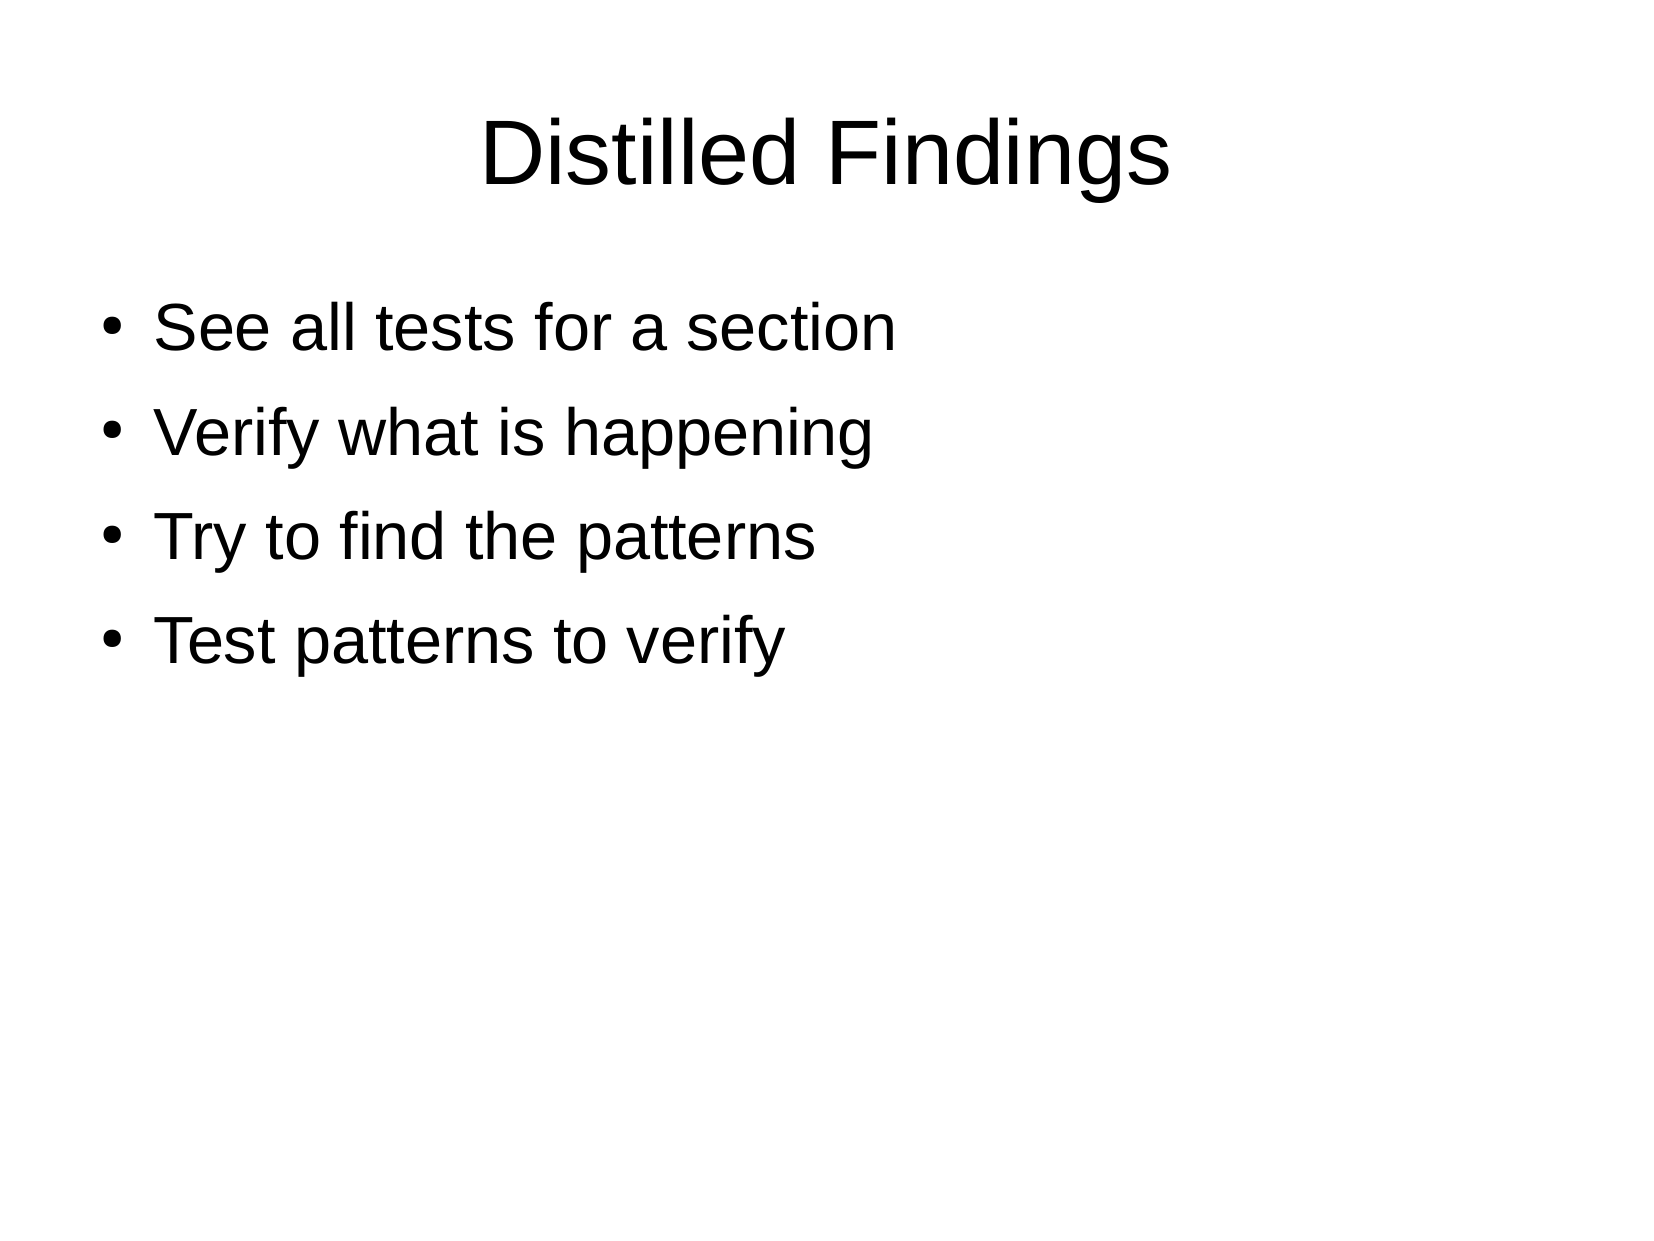

# Distilled Findings
See all tests for a section
Verify what is happening
Try to find the patterns
Test patterns to verify